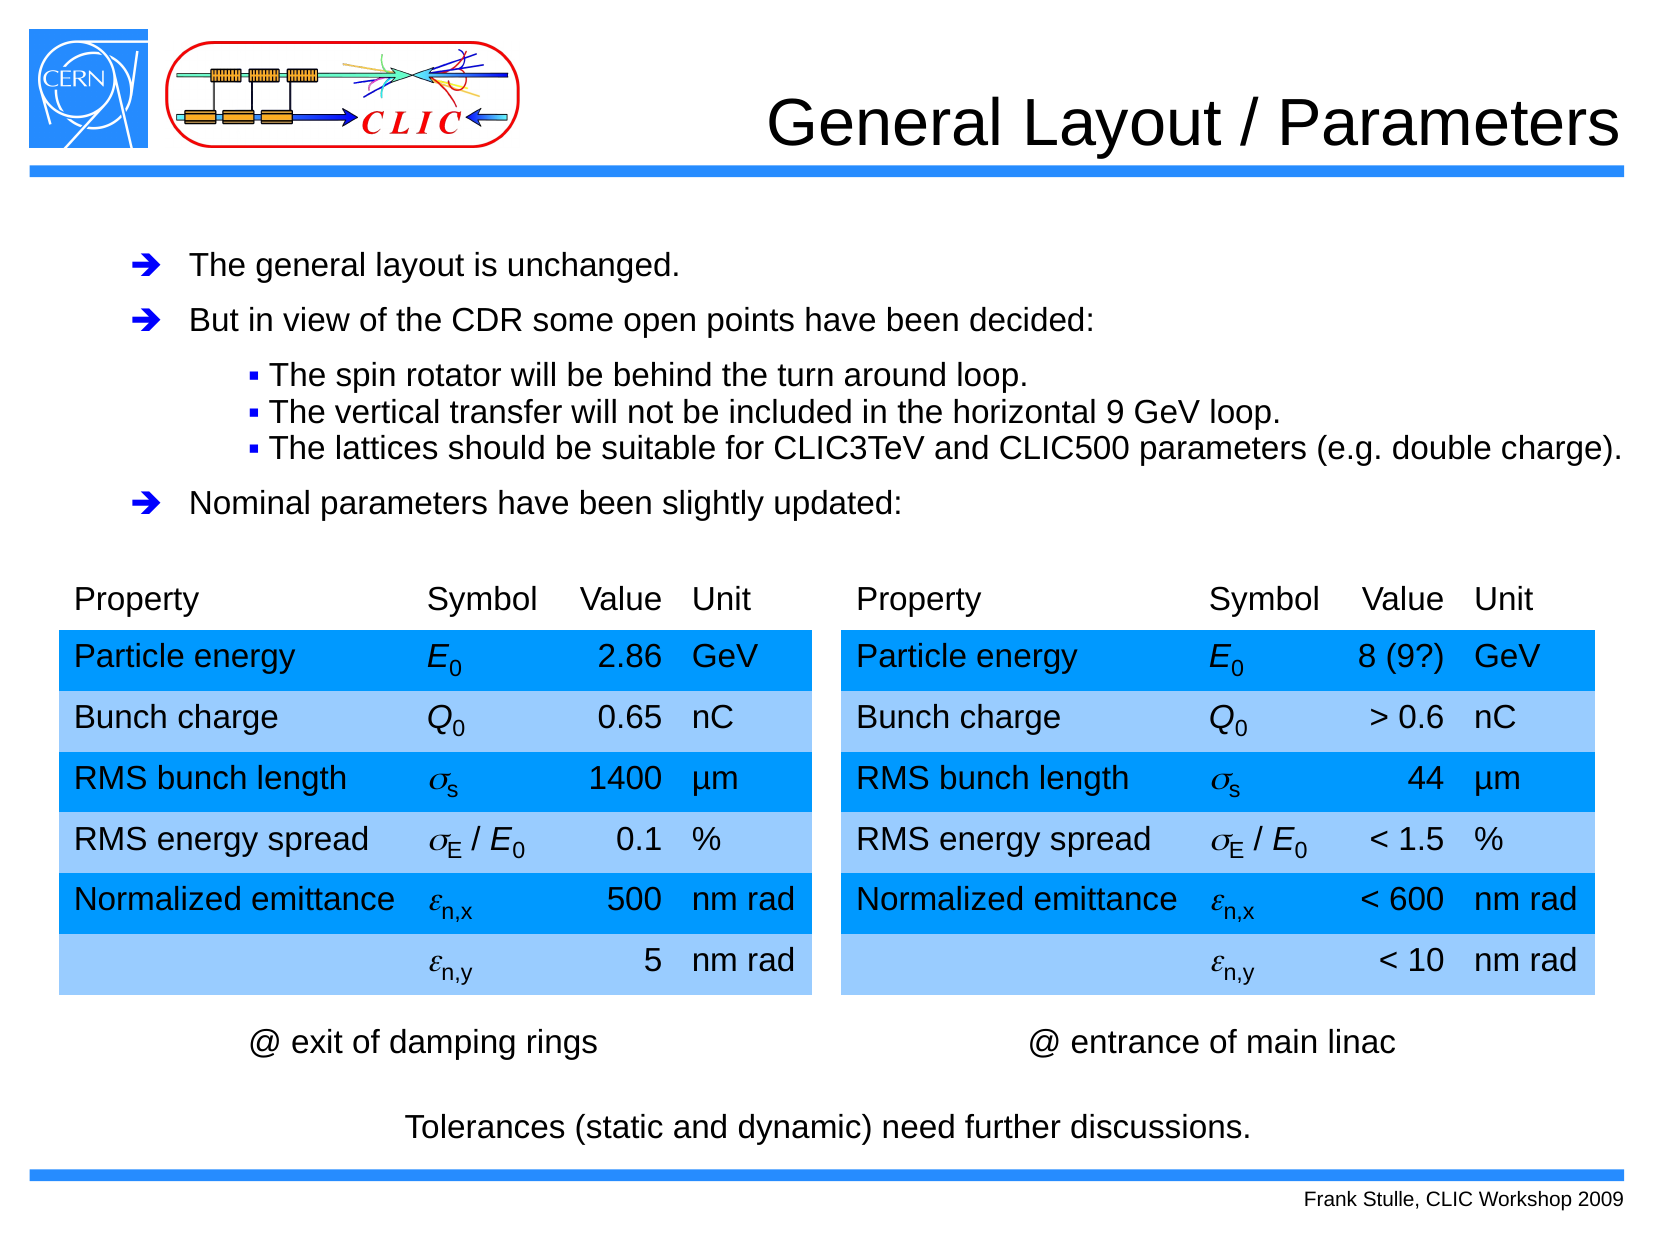

# General Layout / Parameters
	The general layout is unchanged.
	But in view of the CDR some open points have been decided:
		▪ The spin rotator will be behind the turn around loop.
		▪ The vertical transfer will not be included in the horizontal 9 GeV loop.
		▪ The lattices should be suitable for CLIC3TeV and CLIC500 parameters (e.g. double charge).
	Nominal parameters have been slightly updated:
| Property | Symbol | Value | Unit |
| --- | --- | --- | --- |
| Particle energy | E0 | 2.86 | GeV |
| Bunch charge | Q0 | 0.65 | nC |
| RMS bunch length | ss | 1400 | µm |
| RMS energy spread | sE / E0 | 0.1 | % |
| Normalized emittance | en,x | 500 | nm rad |
| | en,y | 5 | nm rad |
| Property | Symbol | Value | Unit |
| --- | --- | --- | --- |
| Particle energy | E0 | 8 (9?) | GeV |
| Bunch charge | Q0 | > 0.6 | nC |
| RMS bunch length | ss | 44 | µm |
| RMS energy spread | sE / E0 | < 1.5 | % |
| Normalized emittance | en,x | < 600 | nm rad |
| | en,y | < 10 | nm rad |
@ exit of damping rings
@ entrance of main linac
Tolerances (static and dynamic) need further discussions.